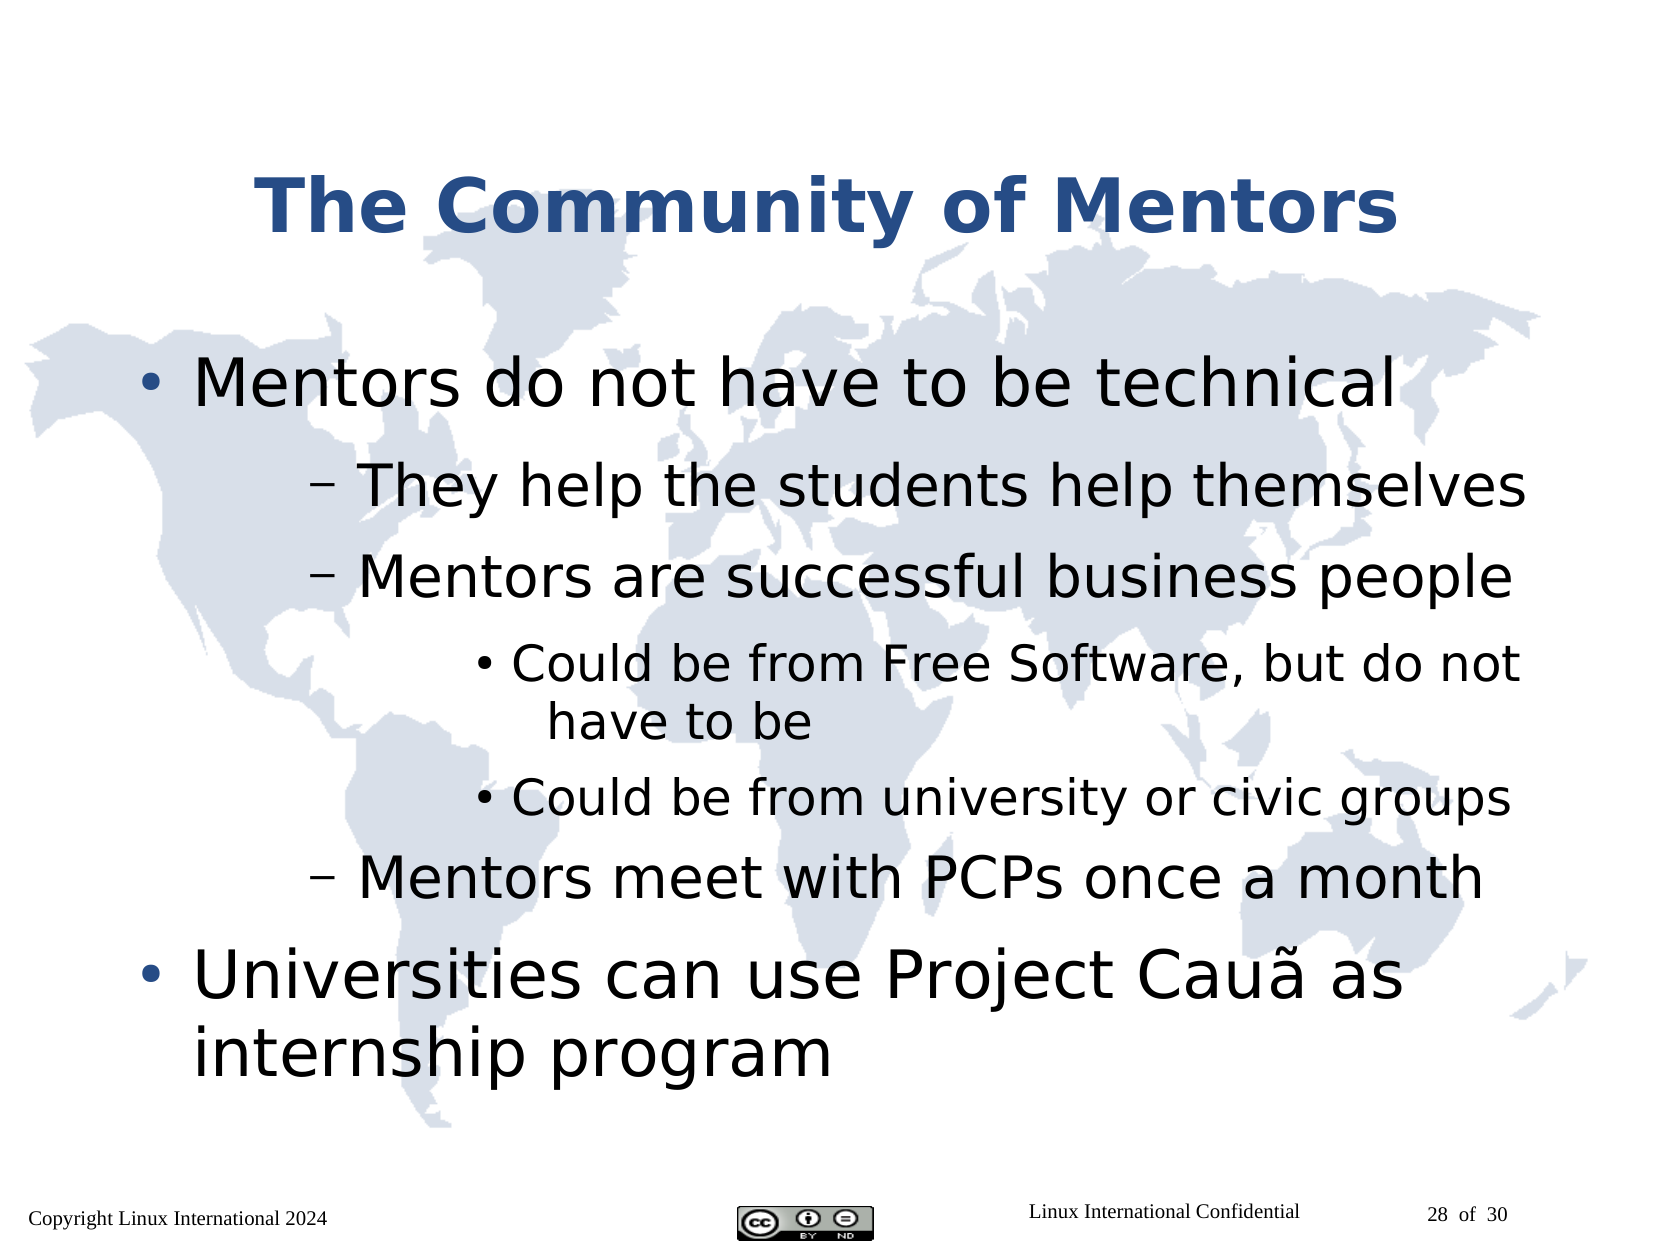

# The Community of Mentors
Mentors do not have to be technical
They help the students help themselves
Mentors are successful business people
Could be from Free Software, but do not have to be
Could be from university or civic groups
Mentors meet with PCPs once a month
Universities can use Project Cauã as internship program